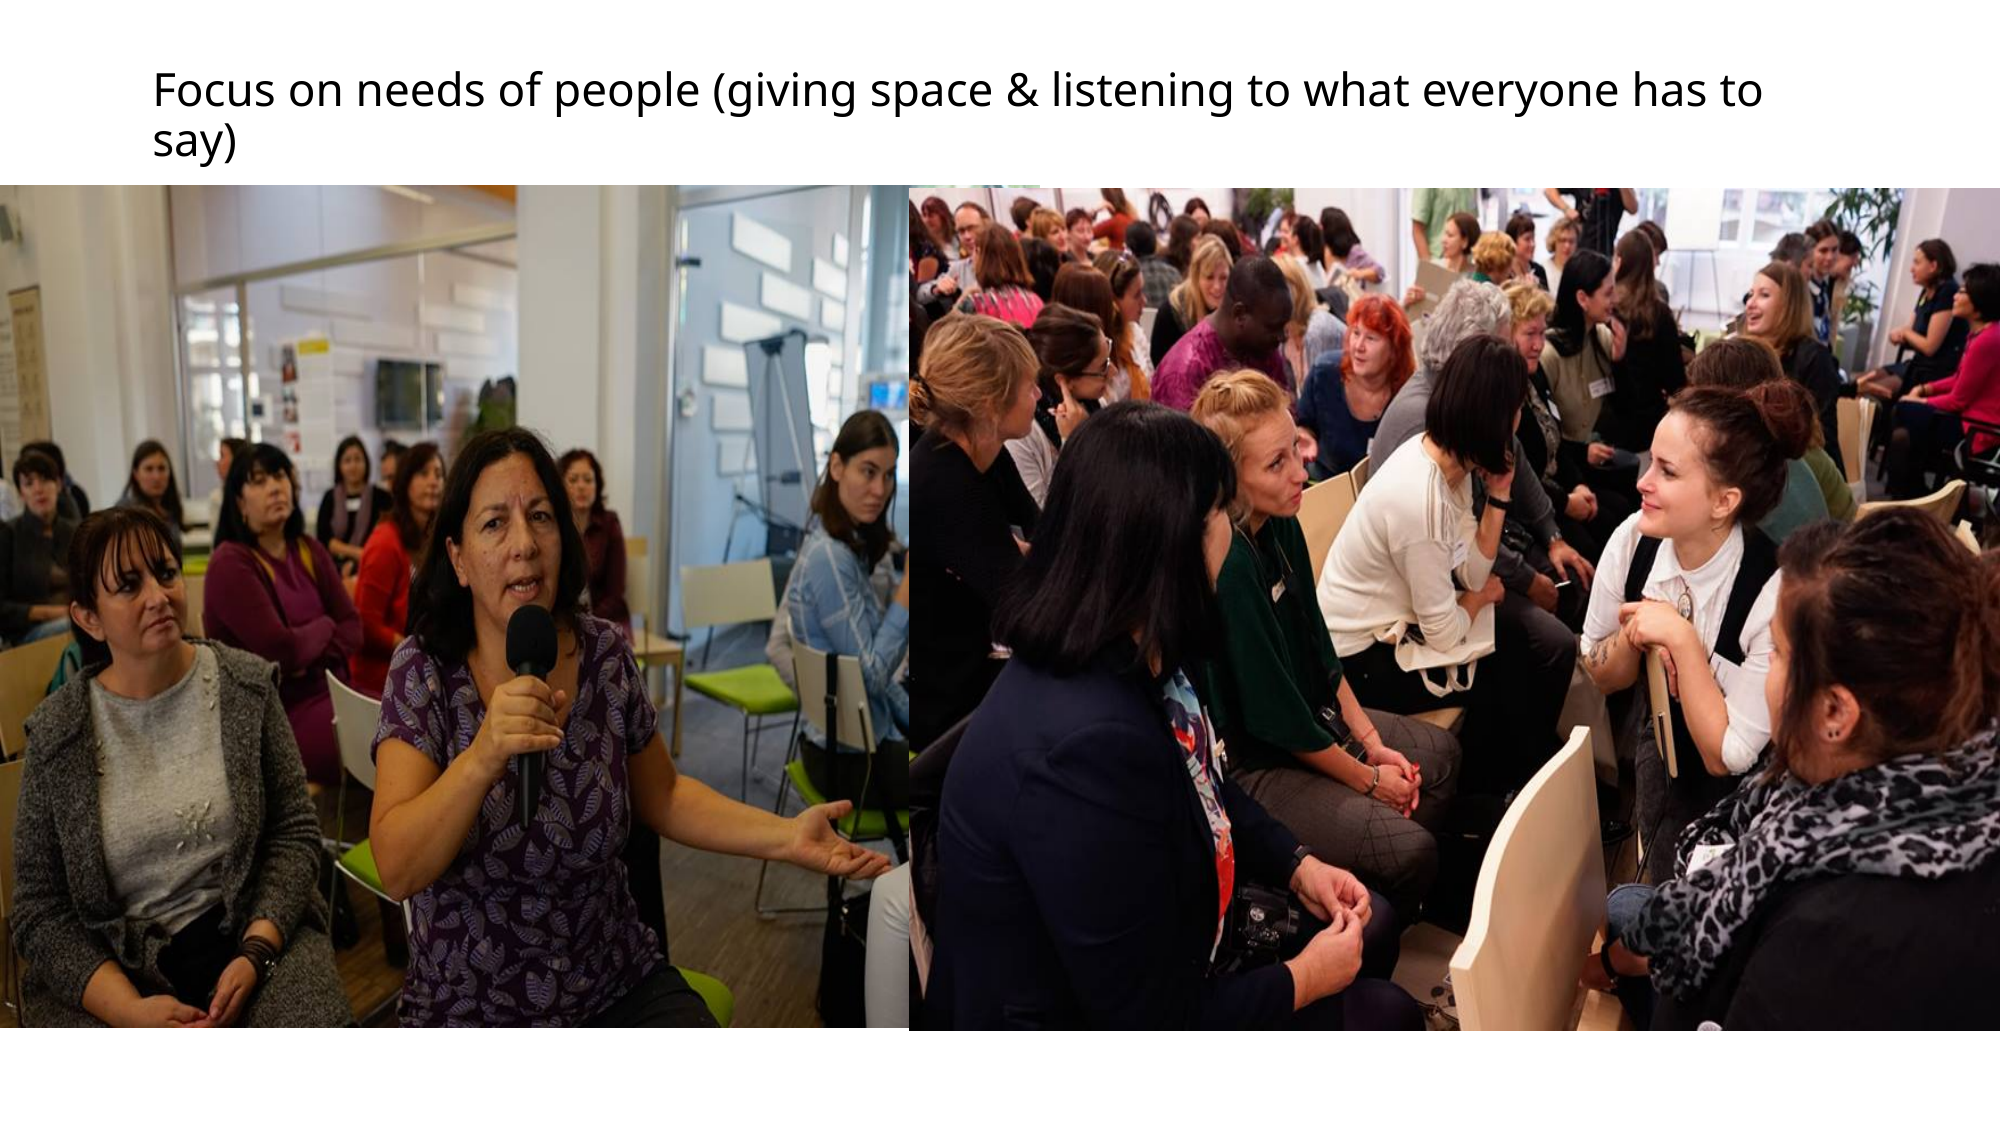

# Focus on needs of people (giving space & listening to what everyone has to say)